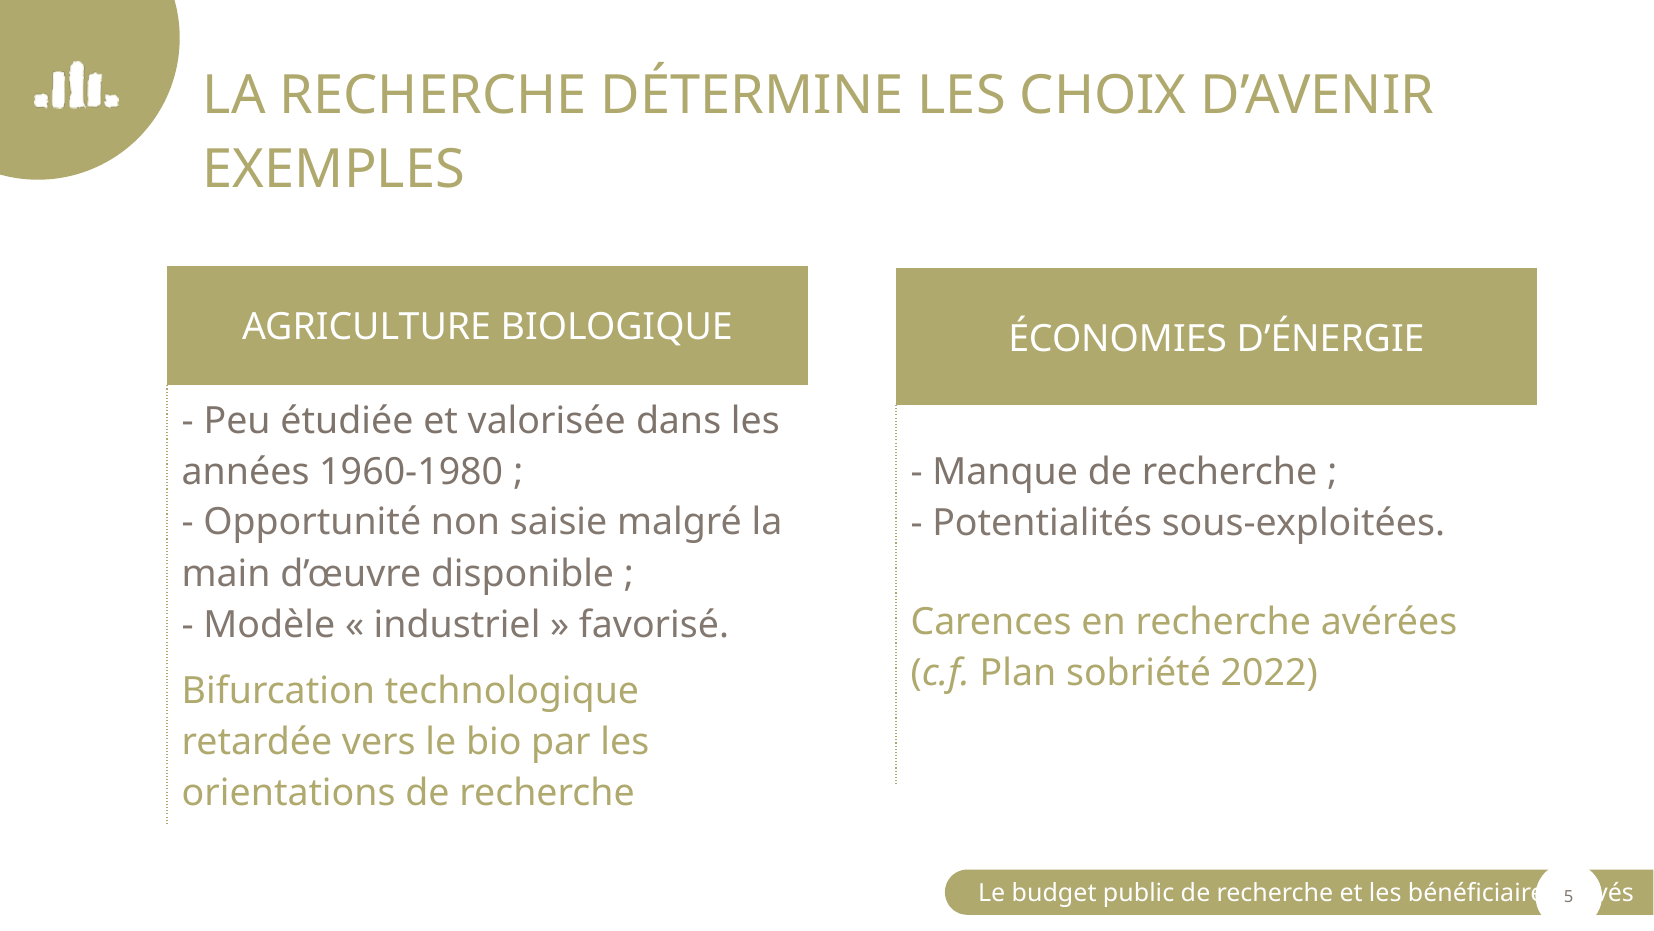

# LA RECHERCHE DÉTERMINE LES CHOIX D’AVENIR EXEMPLES
2
| AGRICULTURE BIOLOGIQUE |
| --- |
| - Peu étudiée et valorisée dans les années 1960-1980 ; - Opportunité non saisie malgré la main d’œuvre disponible ; - Modèle « industriel » favorisé. |
| Bifurcation technologique retardée vers le bio par les orientations de recherche |
| ÉCONOMIES D’ÉNERGIE |
| --- |
| - Manque de recherche ; - Potentialités sous-exploitées. |
| Carences en recherche avérées (c.f. Plan sobriété 2022) |
5
5
Le budget public de recherche et les bénéficiaires privés